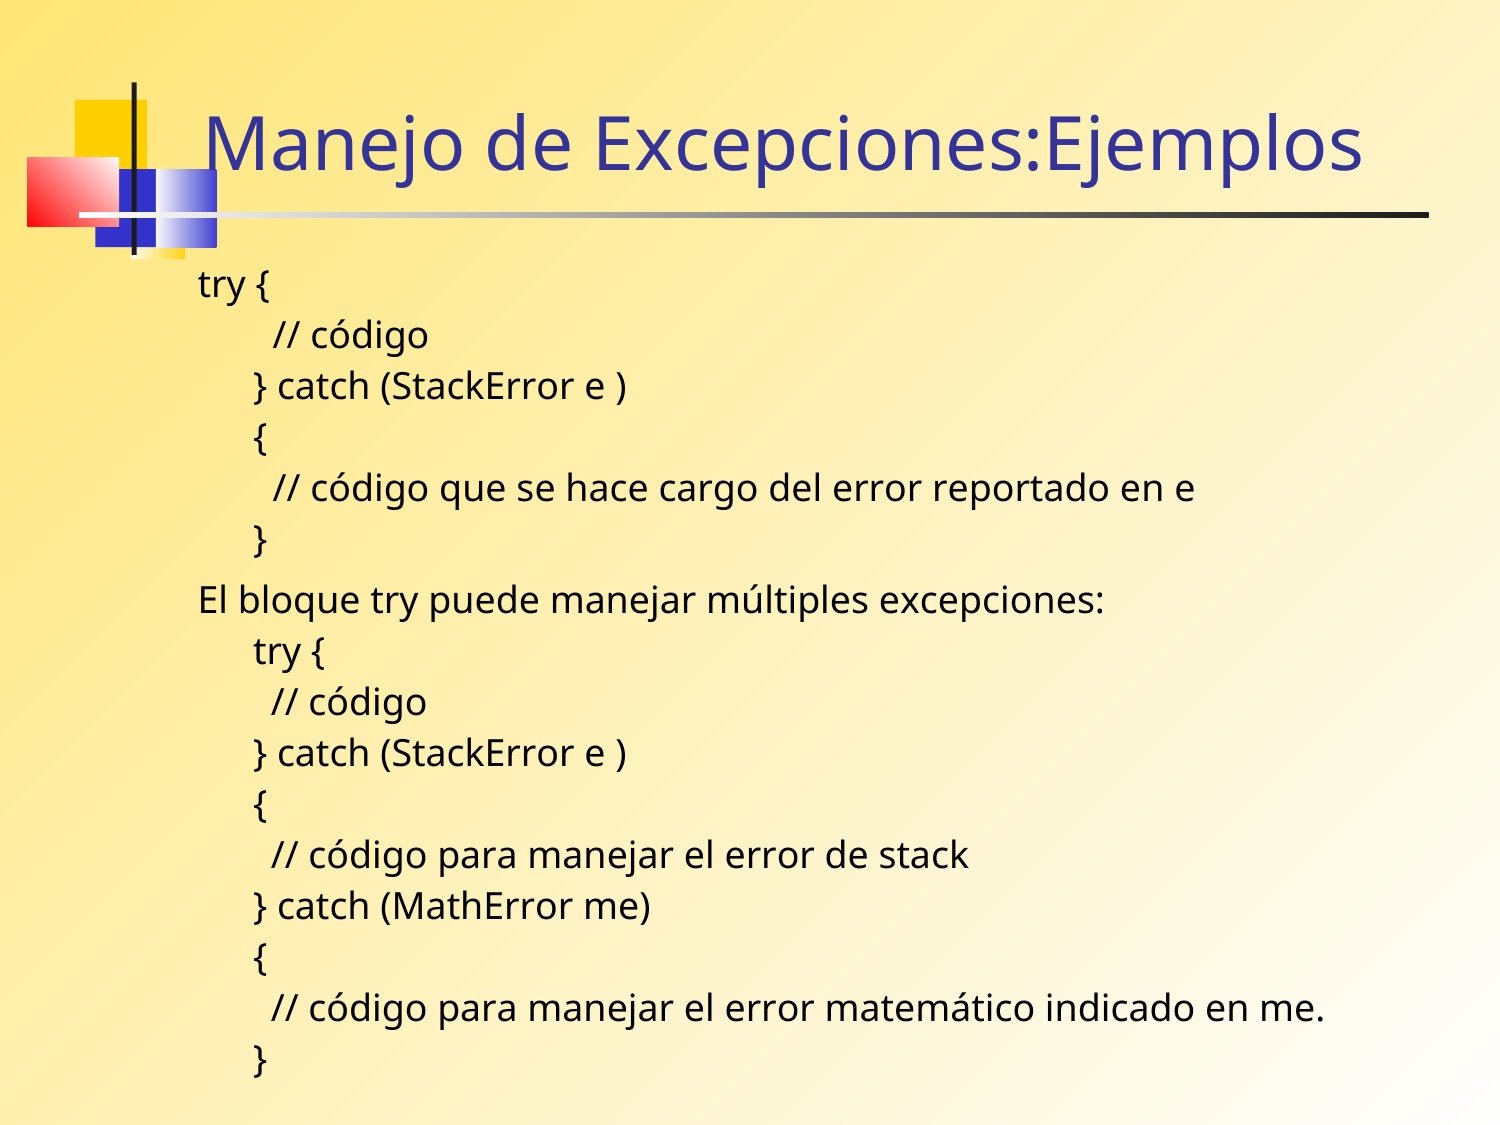

# Manejo de Excepciones:Ejemplos
try {
	// código
} catch (StackError e )
{
	// código que se hace cargo del error reportado en e
}
El bloque try puede manejar múltiples excepciones:
try {
	// código
} catch (StackError e )
{
	// código para manejar el error de stack
} catch (MathError me)
{
	// código para manejar el error matemático indicado en me.
}